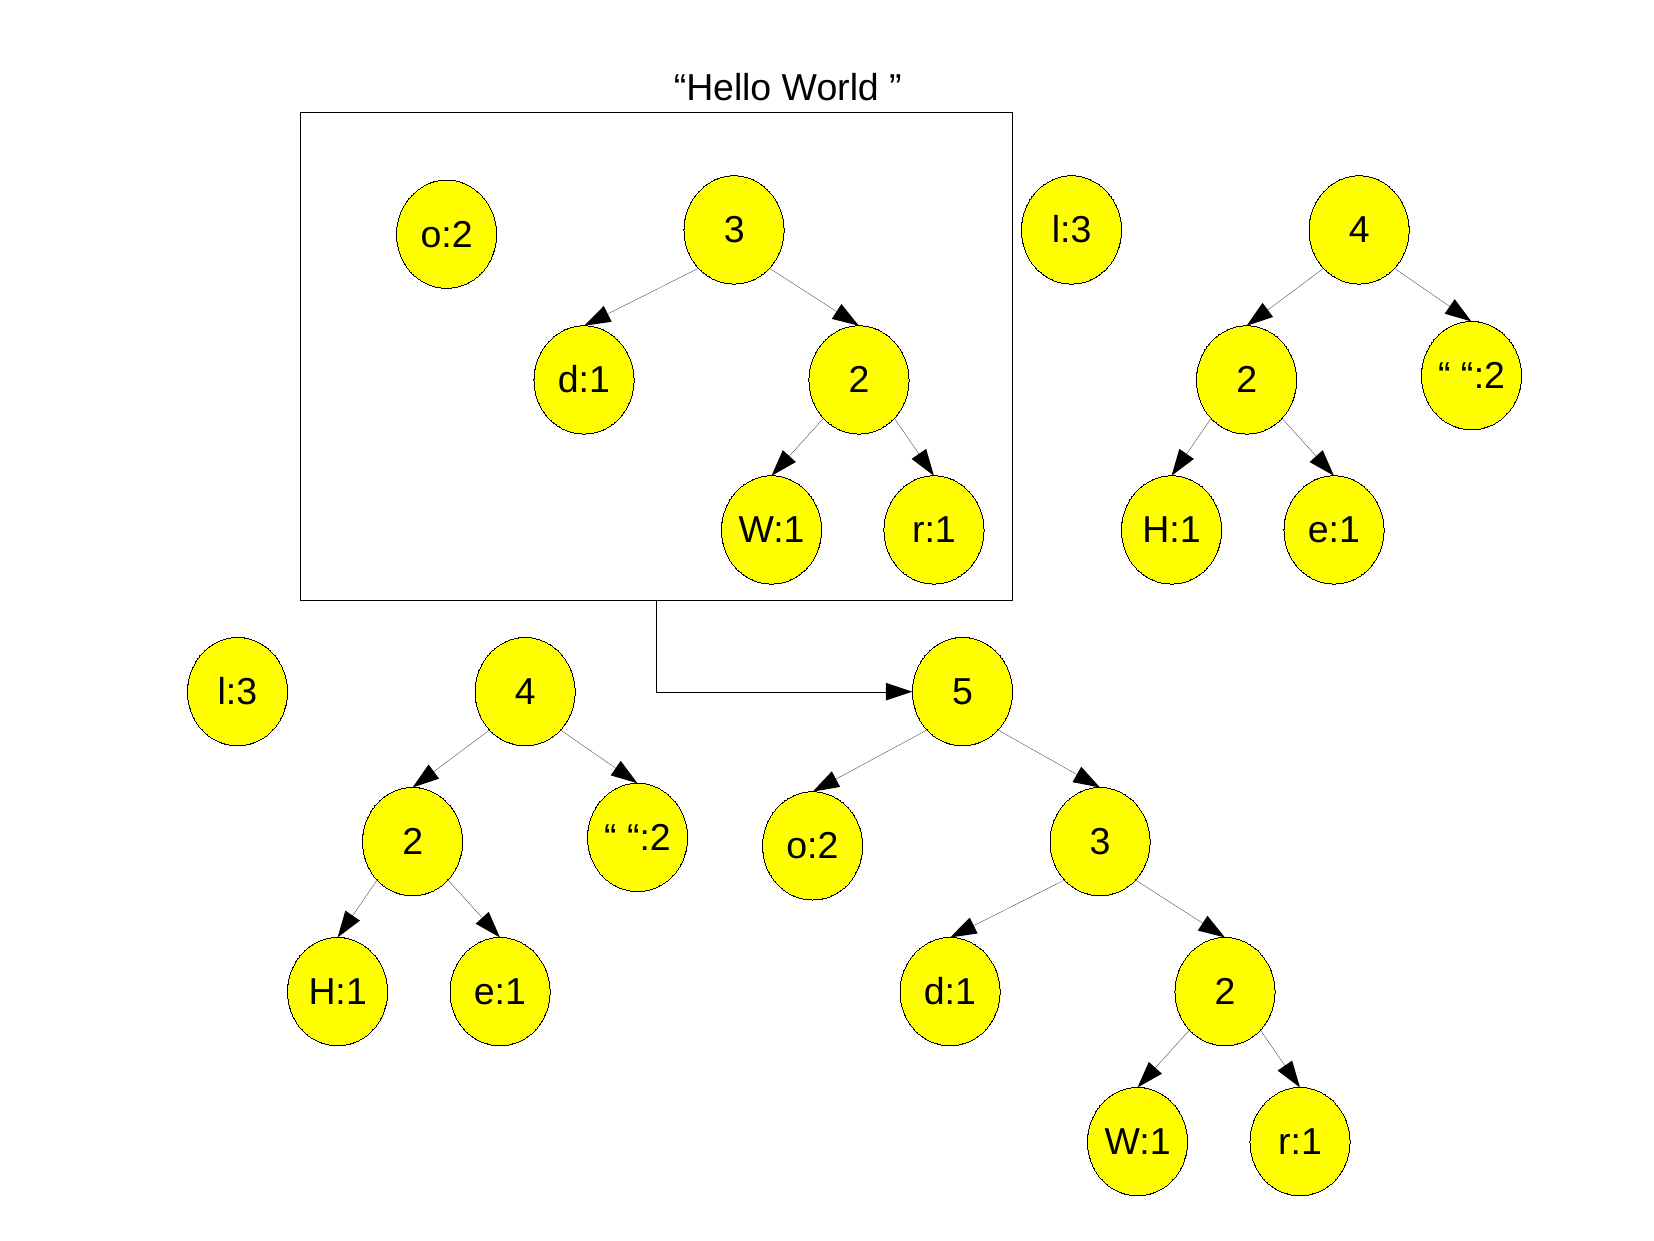

“Hello World ”
3
l:3
4
o:2
“ “:2
d:1
2
2
W:1
r:1
H:1
e:1
l:3
4
5
“ “:2
2
3
o:2
H:1
e:1
d:1
2
W:1
r:1